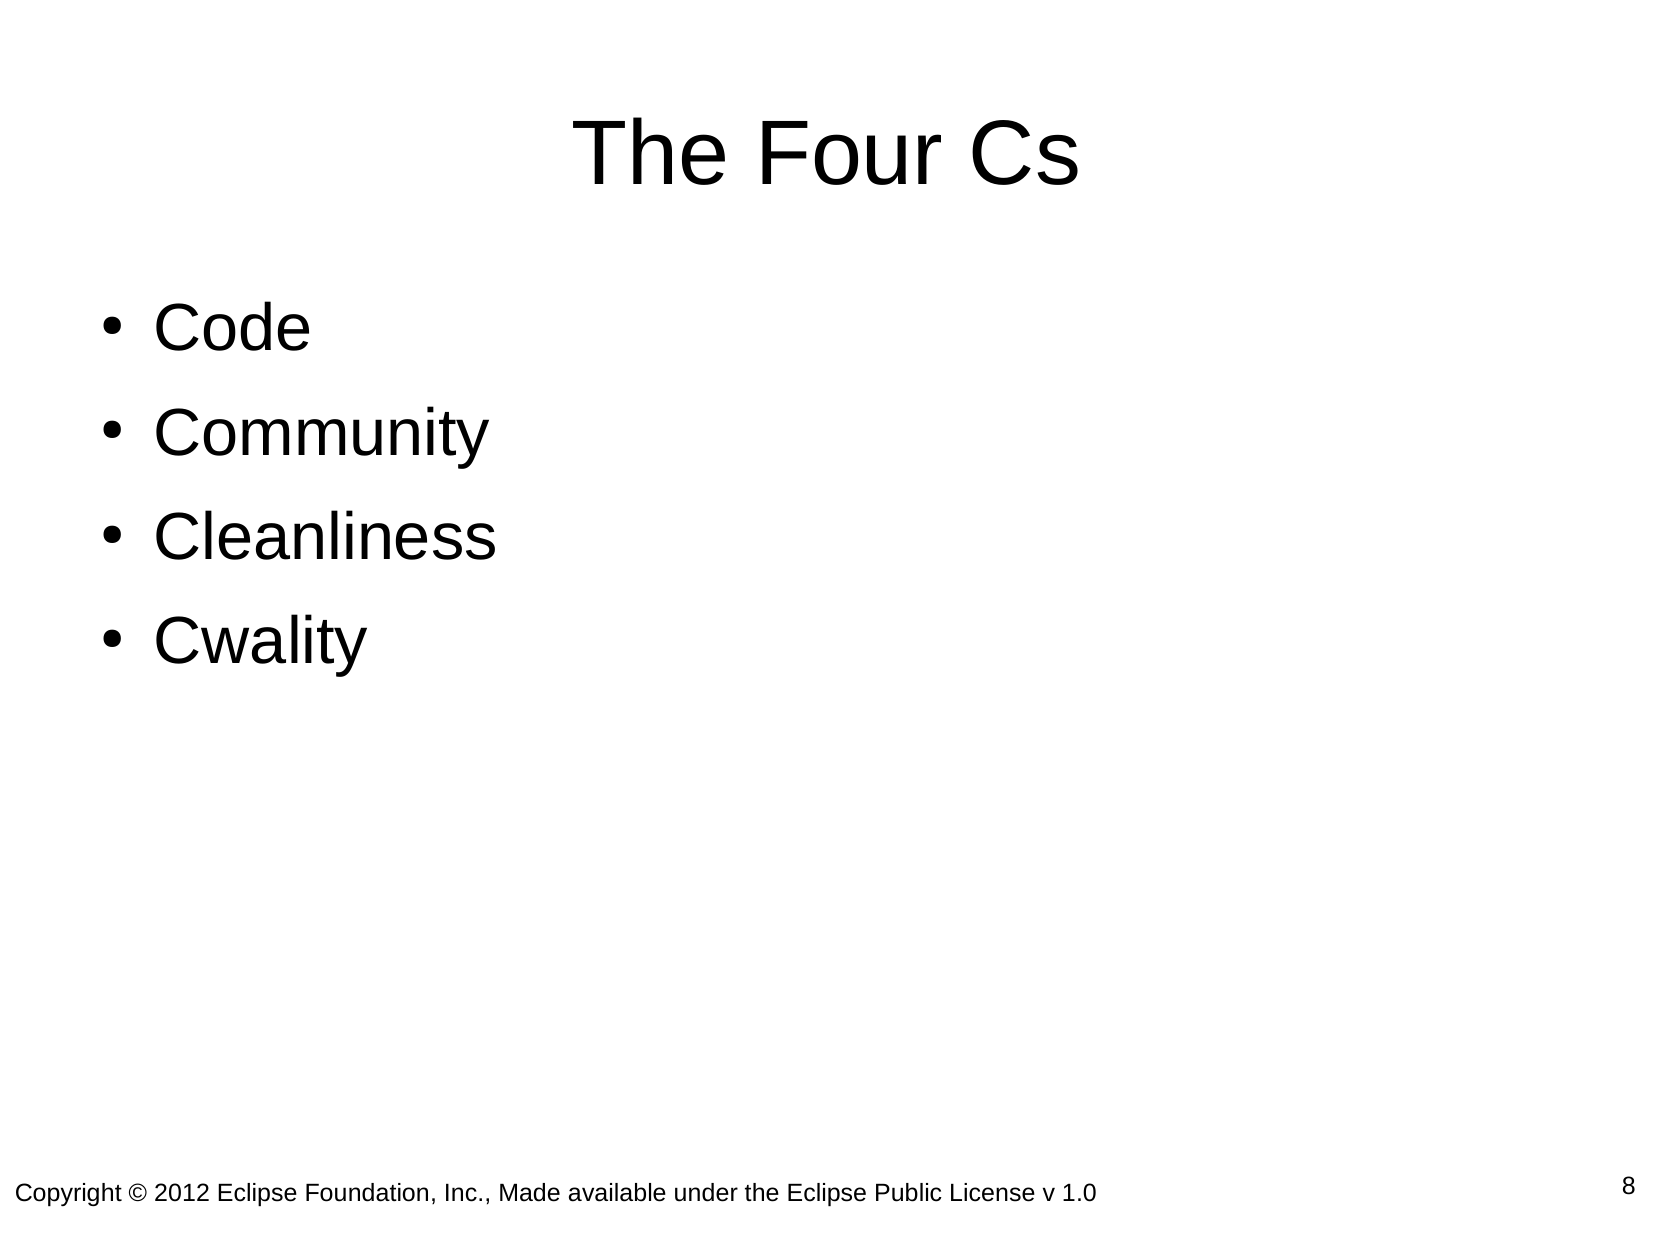

# The Four Cs
Code
Community
Cleanliness
Cwality
8